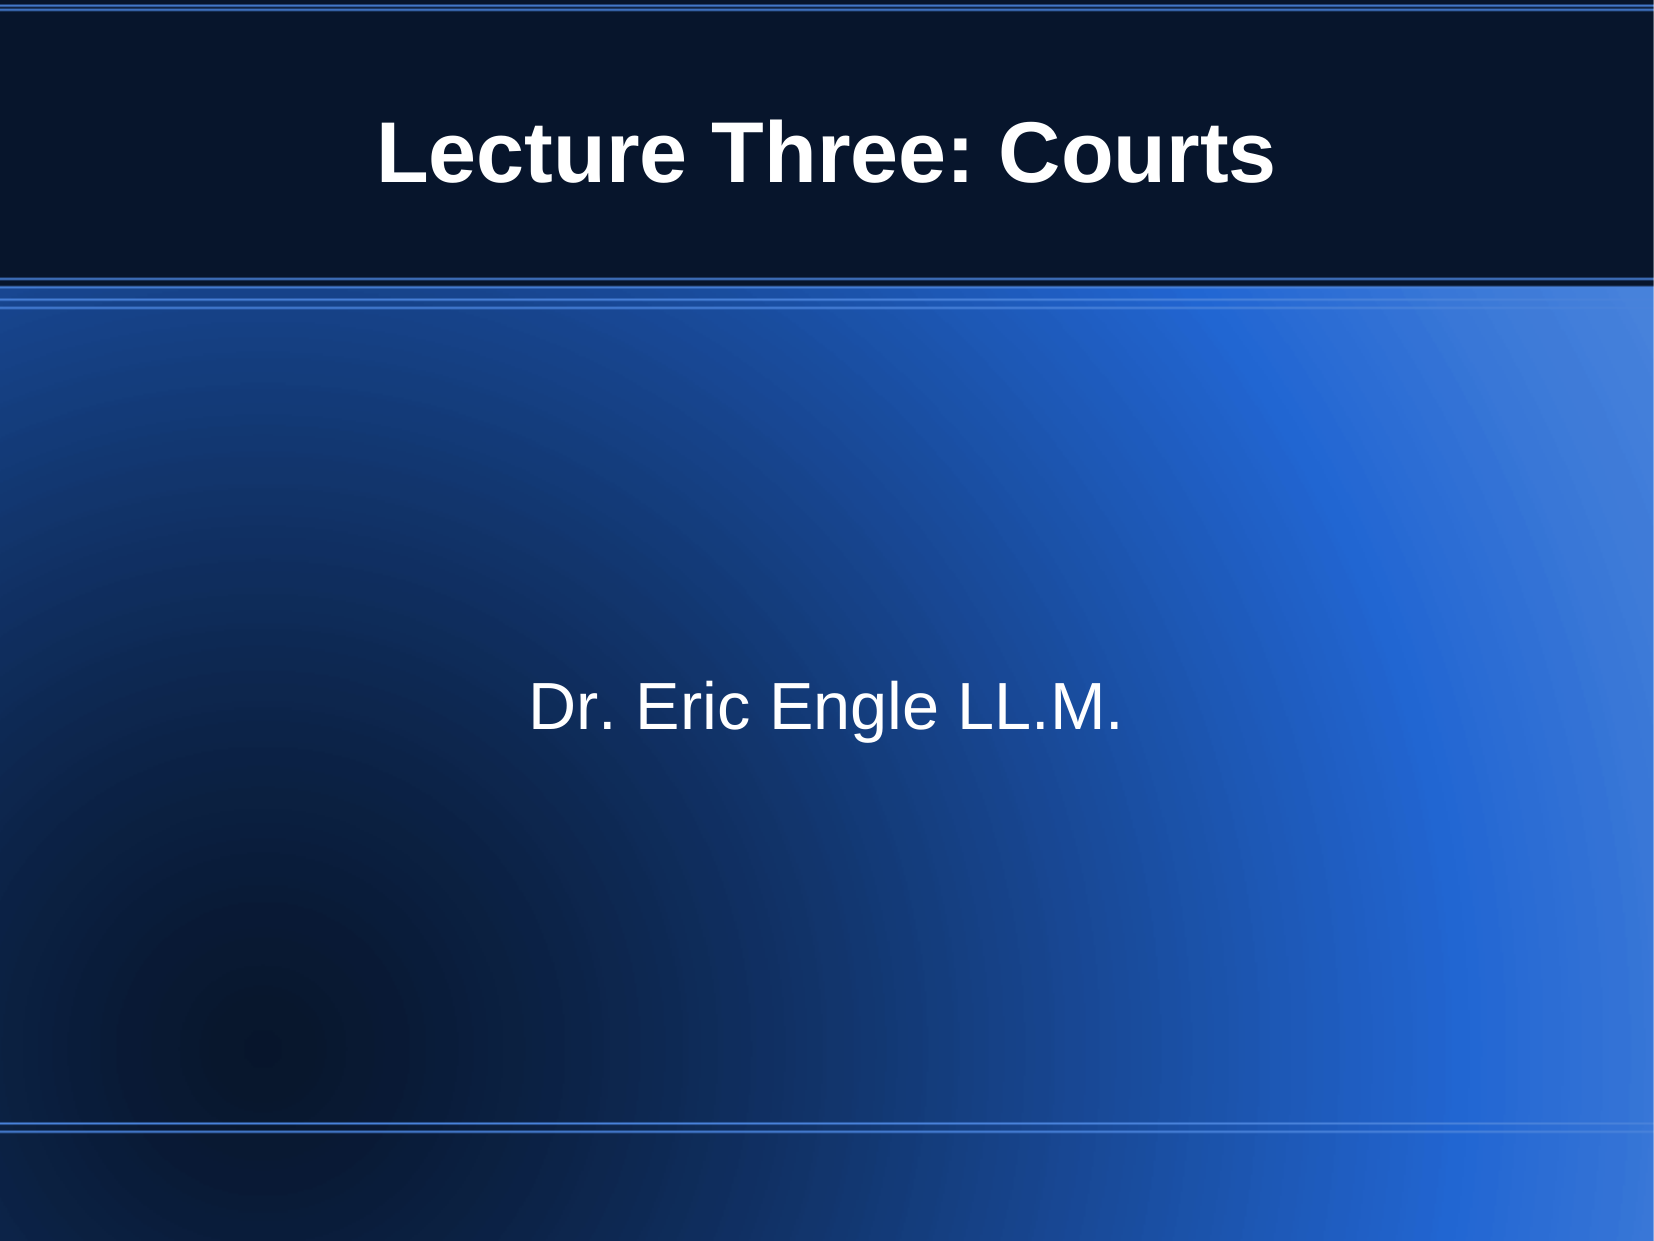

# Lecture Three: Courts
Dr. Eric Engle LL.M.